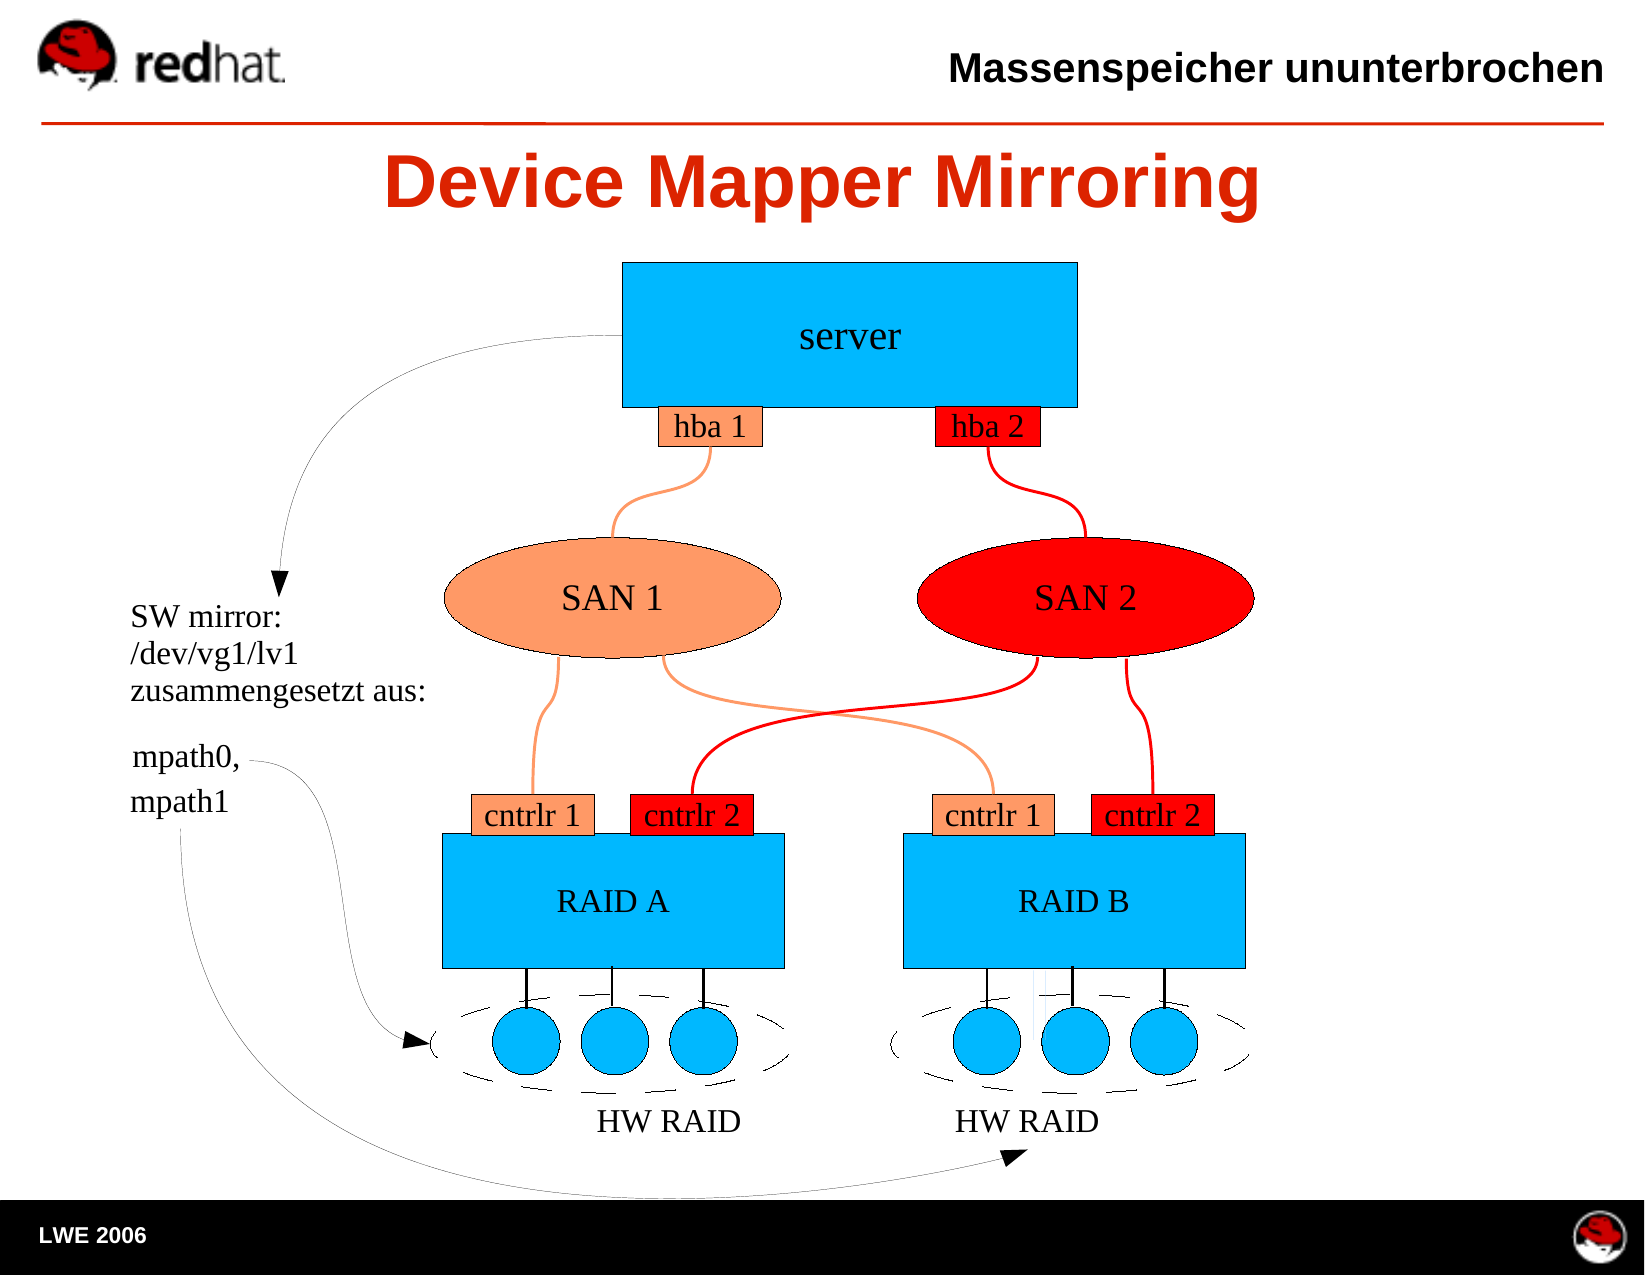

Massenspeicher ununterbrochen
Device Mapper Mirroring
server
hba 1
hba 1
hba 1
hba 2
SAN 1
SAN 2
SW mirror:
/dev/vg1/lv1
zusammengesetzt aus:
mpath0,
mpath1
cntrlr 1
cntrlr 2
cntrlr 1
cntrlr 2
RAID A
RAID B
HW RAID
HW RAID
LWE 2006